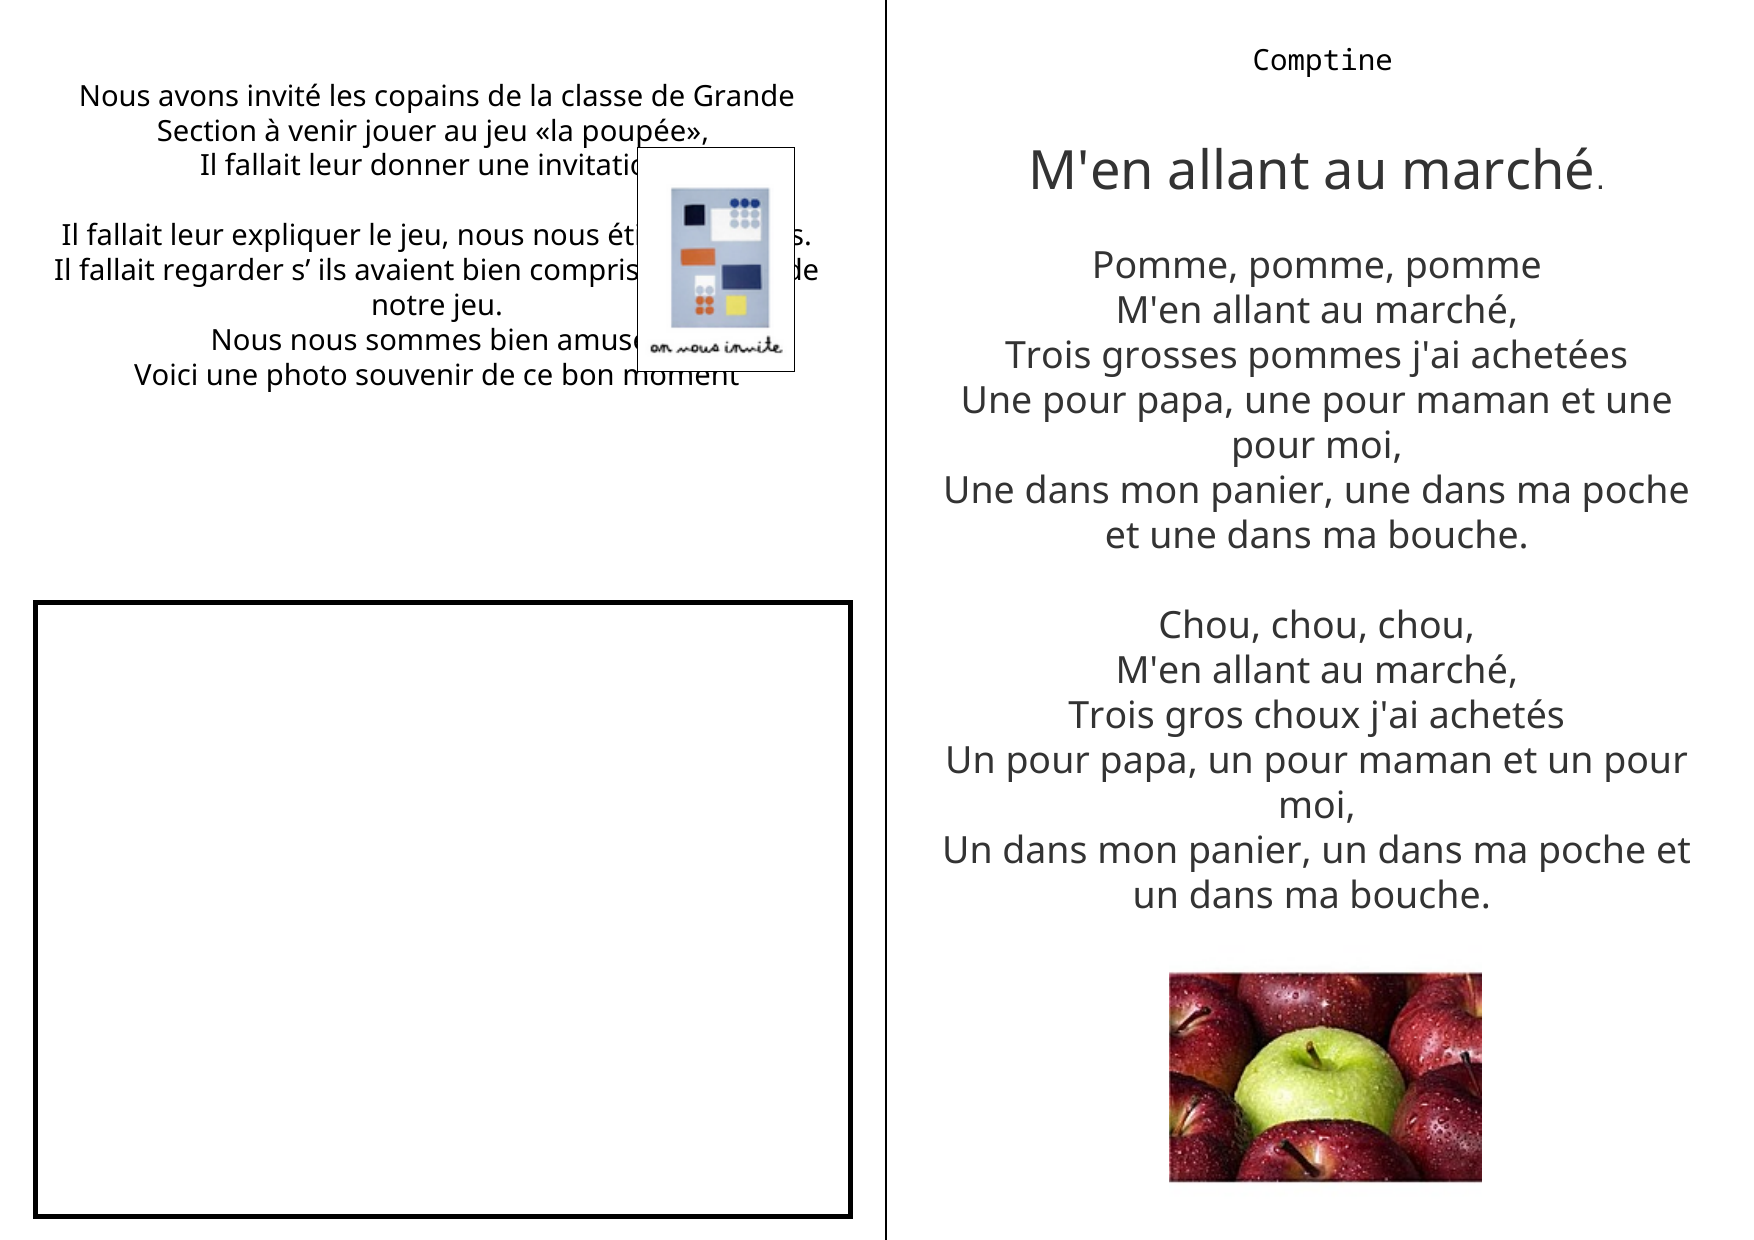

Comptine
Nous avons invité les copains de la classe de Grande Section à venir jouer au jeu «la poupée»,
Il fallait leur donner une invitation.
Il fallait leur expliquer le jeu, nous nous étions exercés.
Il fallait regarder s’ ils avaient bien compris les règles de notre jeu.
Nous nous sommes bien amusés
Voici une photo souvenir de ce bon moment
M'en allant au marché.
Pomme, pomme, pomme
M'en allant au marché,
Trois grosses pommes j'ai achetées
Une pour papa, une pour maman et une pour moi,
Une dans mon panier, une dans ma poche et une dans ma bouche.
Chou, chou, chou,
M'en allant au marché,
Trois gros choux j'ai achetés
Un pour papa, un pour maman et un pour moi,
Un dans mon panier, un dans ma poche et un dans ma bouche.